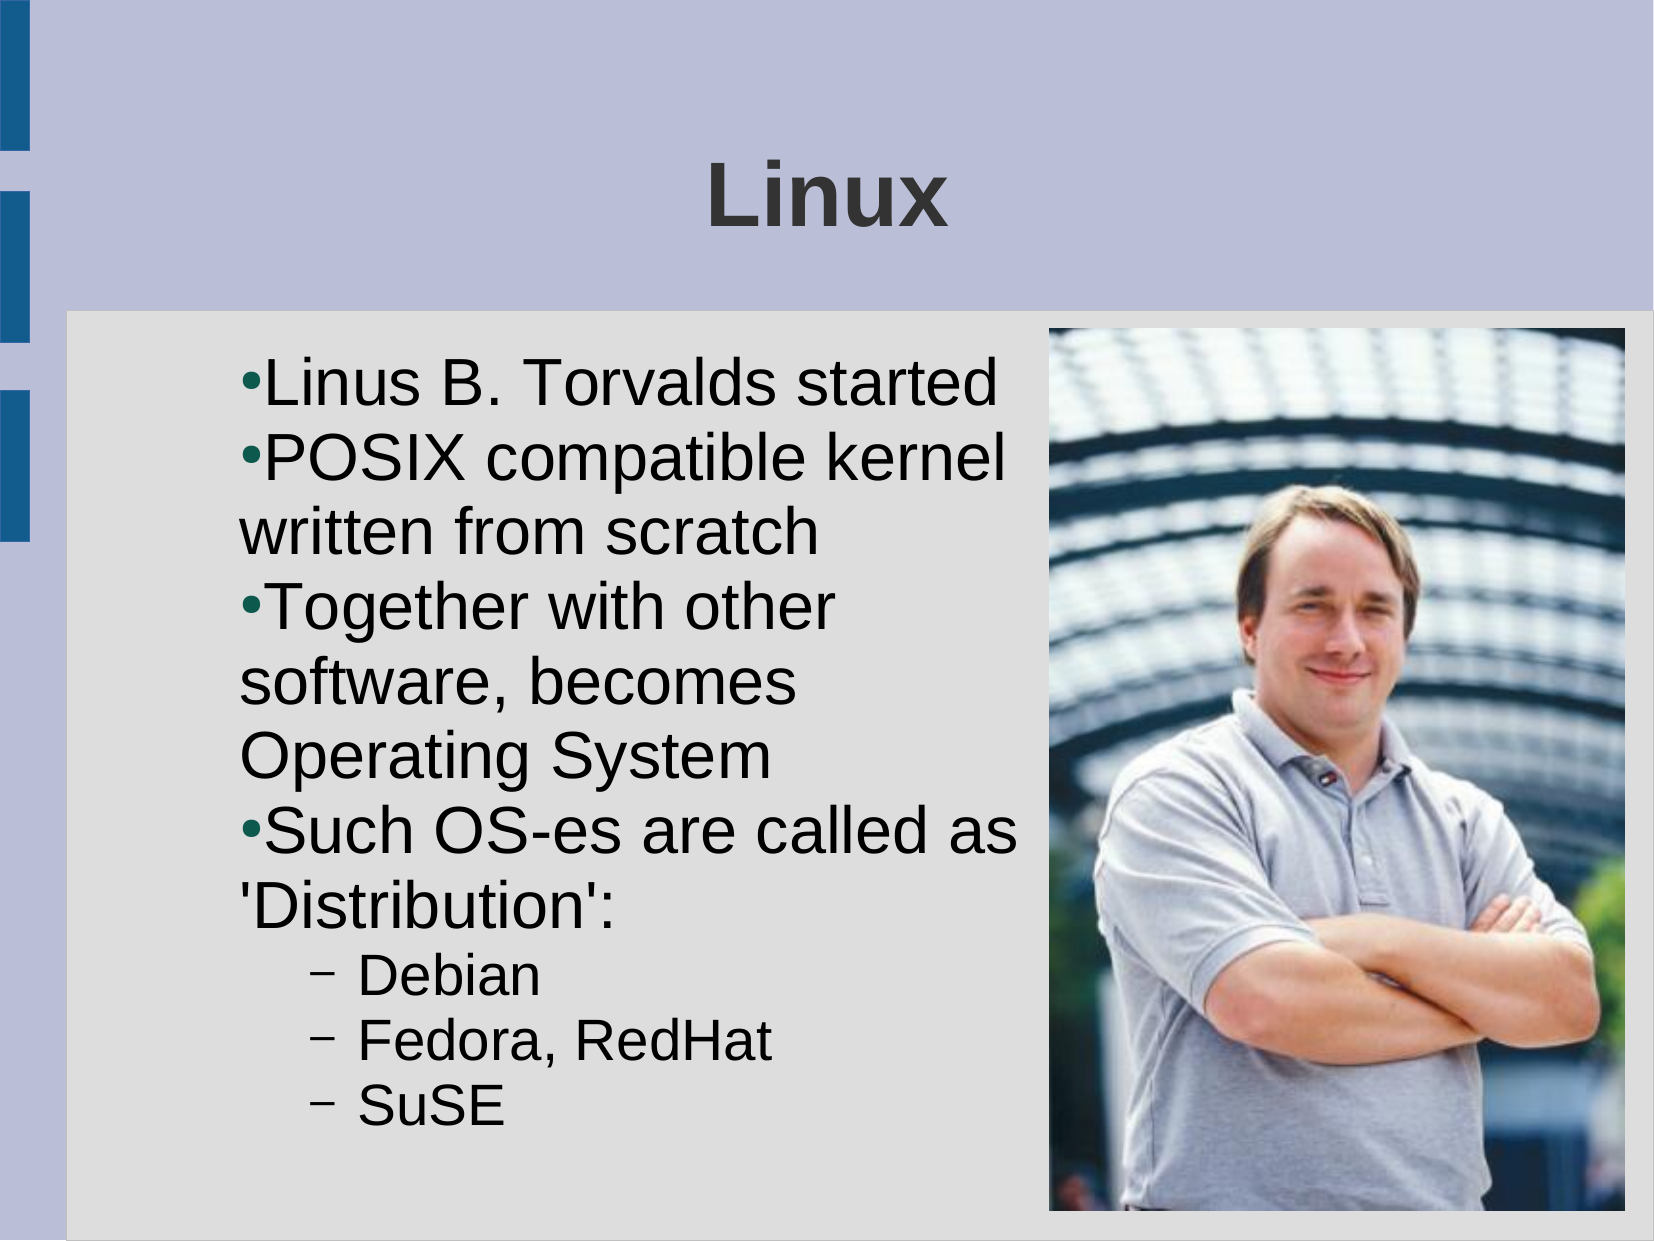

# Linux
Linus B. Torvalds started
POSIX compatible kernel
written from scratch
Together with other
software, becomes
Operating System
Such OS-es are called as
'Distribution':
Debian
Fedora, RedHat
SuSE